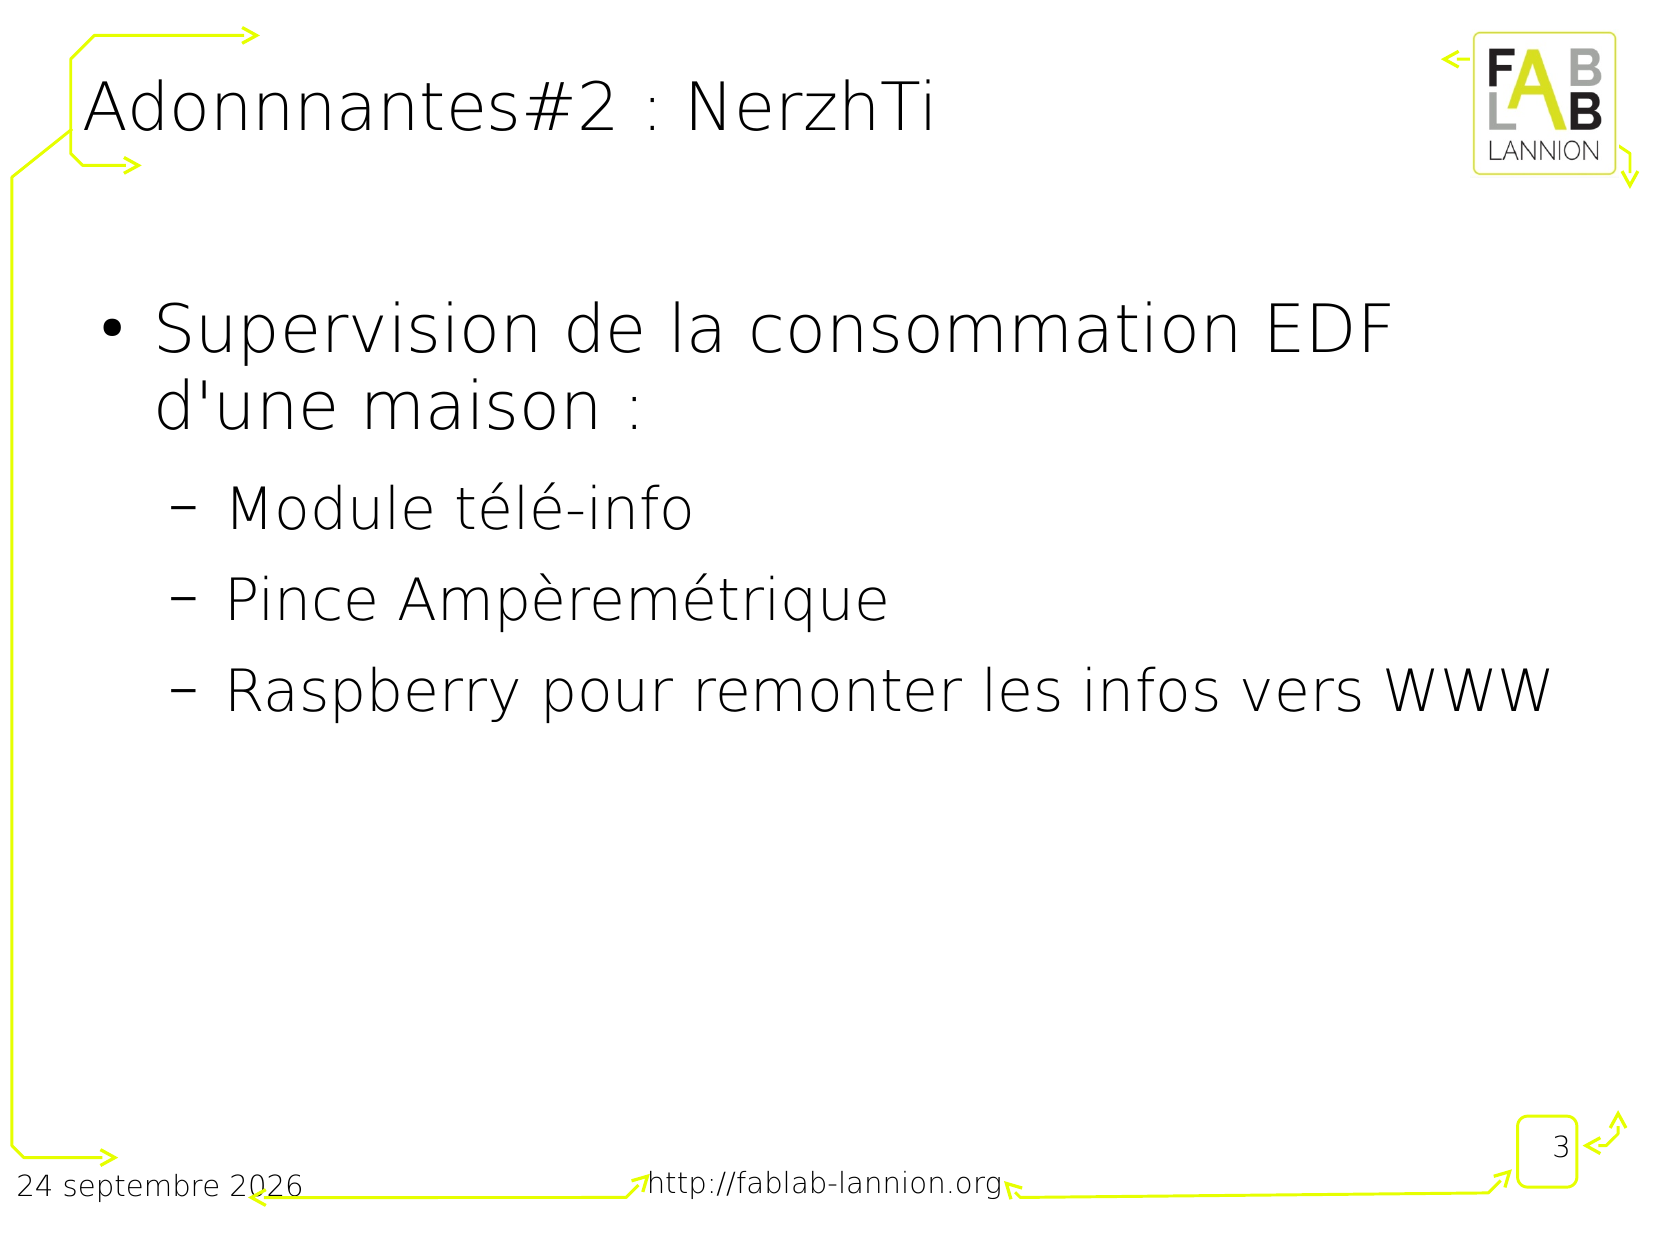

# Adonnnantes#2 : NerzhTi
Supervision de la consommation EDF d'une maison :
Module télé-info
Pince Ampèremétrique
Raspberry pour remonter les infos vers WWW
3